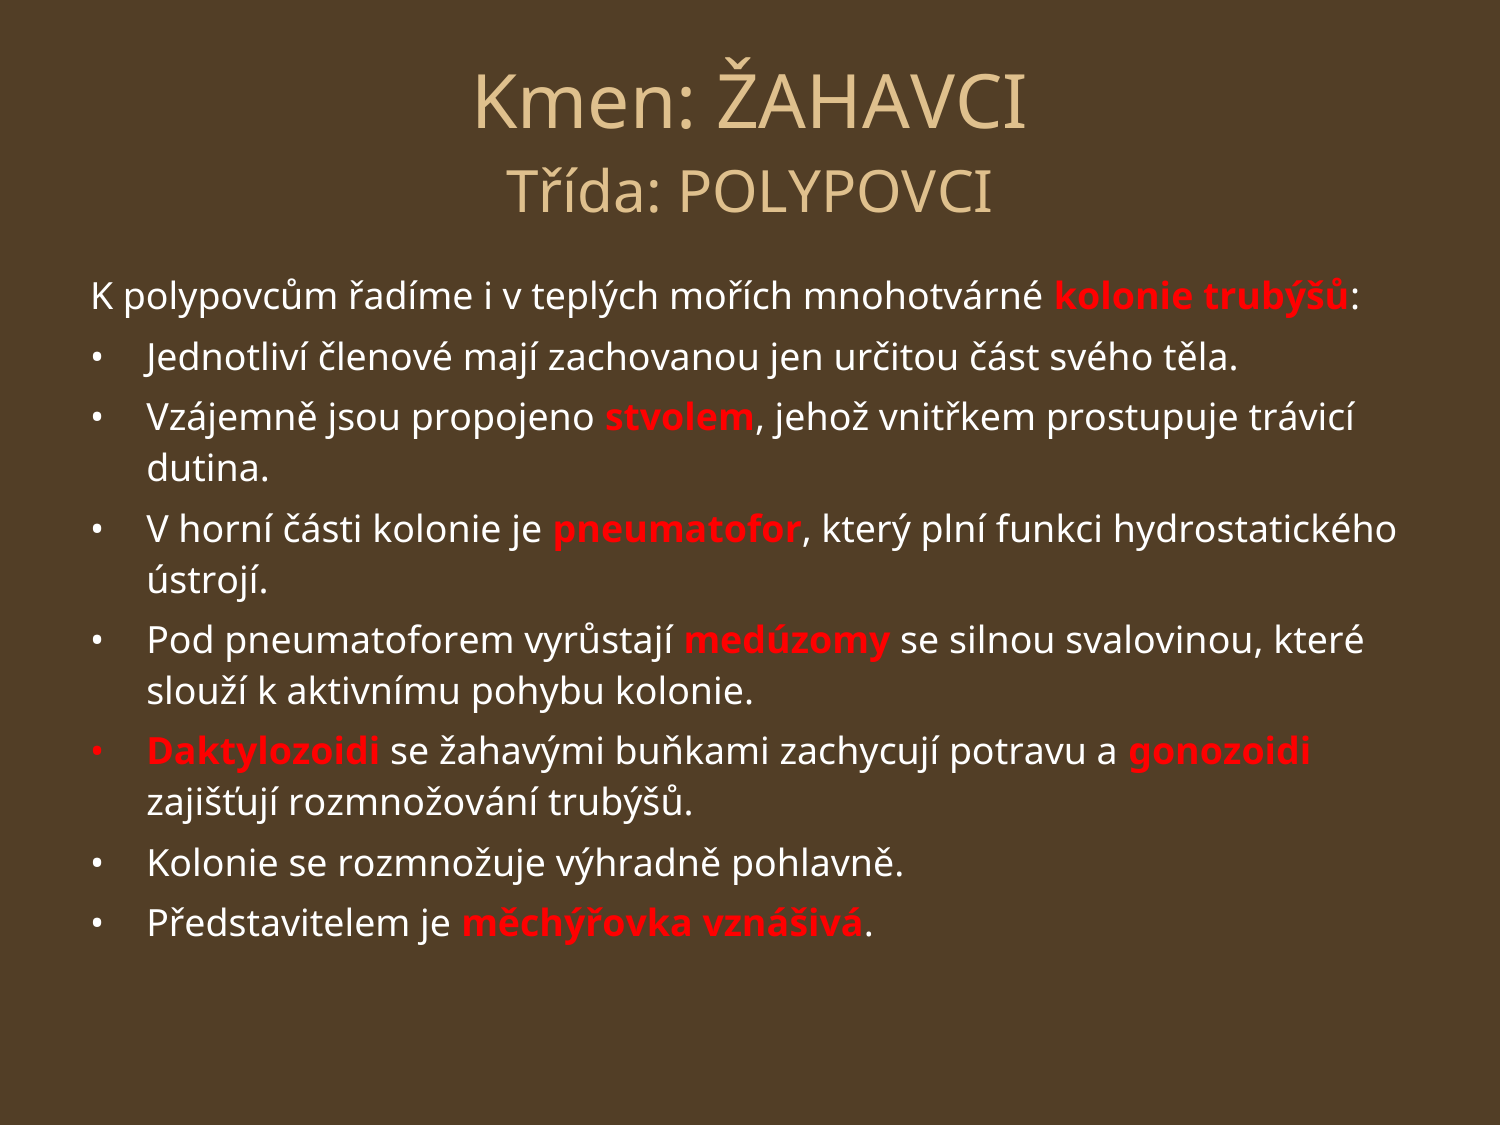

# Kmen: ŽAHAVCI Třída: POLYPOVCI
K polypovcům řadíme i v teplých mořích mnohotvárné kolonie trubýšů:
Jednotliví členové mají zachovanou jen určitou část svého těla.
Vzájemně jsou propojeno stvolem, jehož vnitřkem prostupuje trávicí dutina.
V horní části kolonie je pneumatofor, který plní funkci hydrostatického ústrojí.
Pod pneumatoforem vyrůstají medúzomy se silnou svalovinou, které slouží k aktivnímu pohybu kolonie.
Daktylozoidi se žahavými buňkami zachycují potravu a gonozoidi zajišťují rozmnožování trubýšů.
Kolonie se rozmnožuje výhradně pohlavně.
Představitelem je měchýřovka vznášivá.